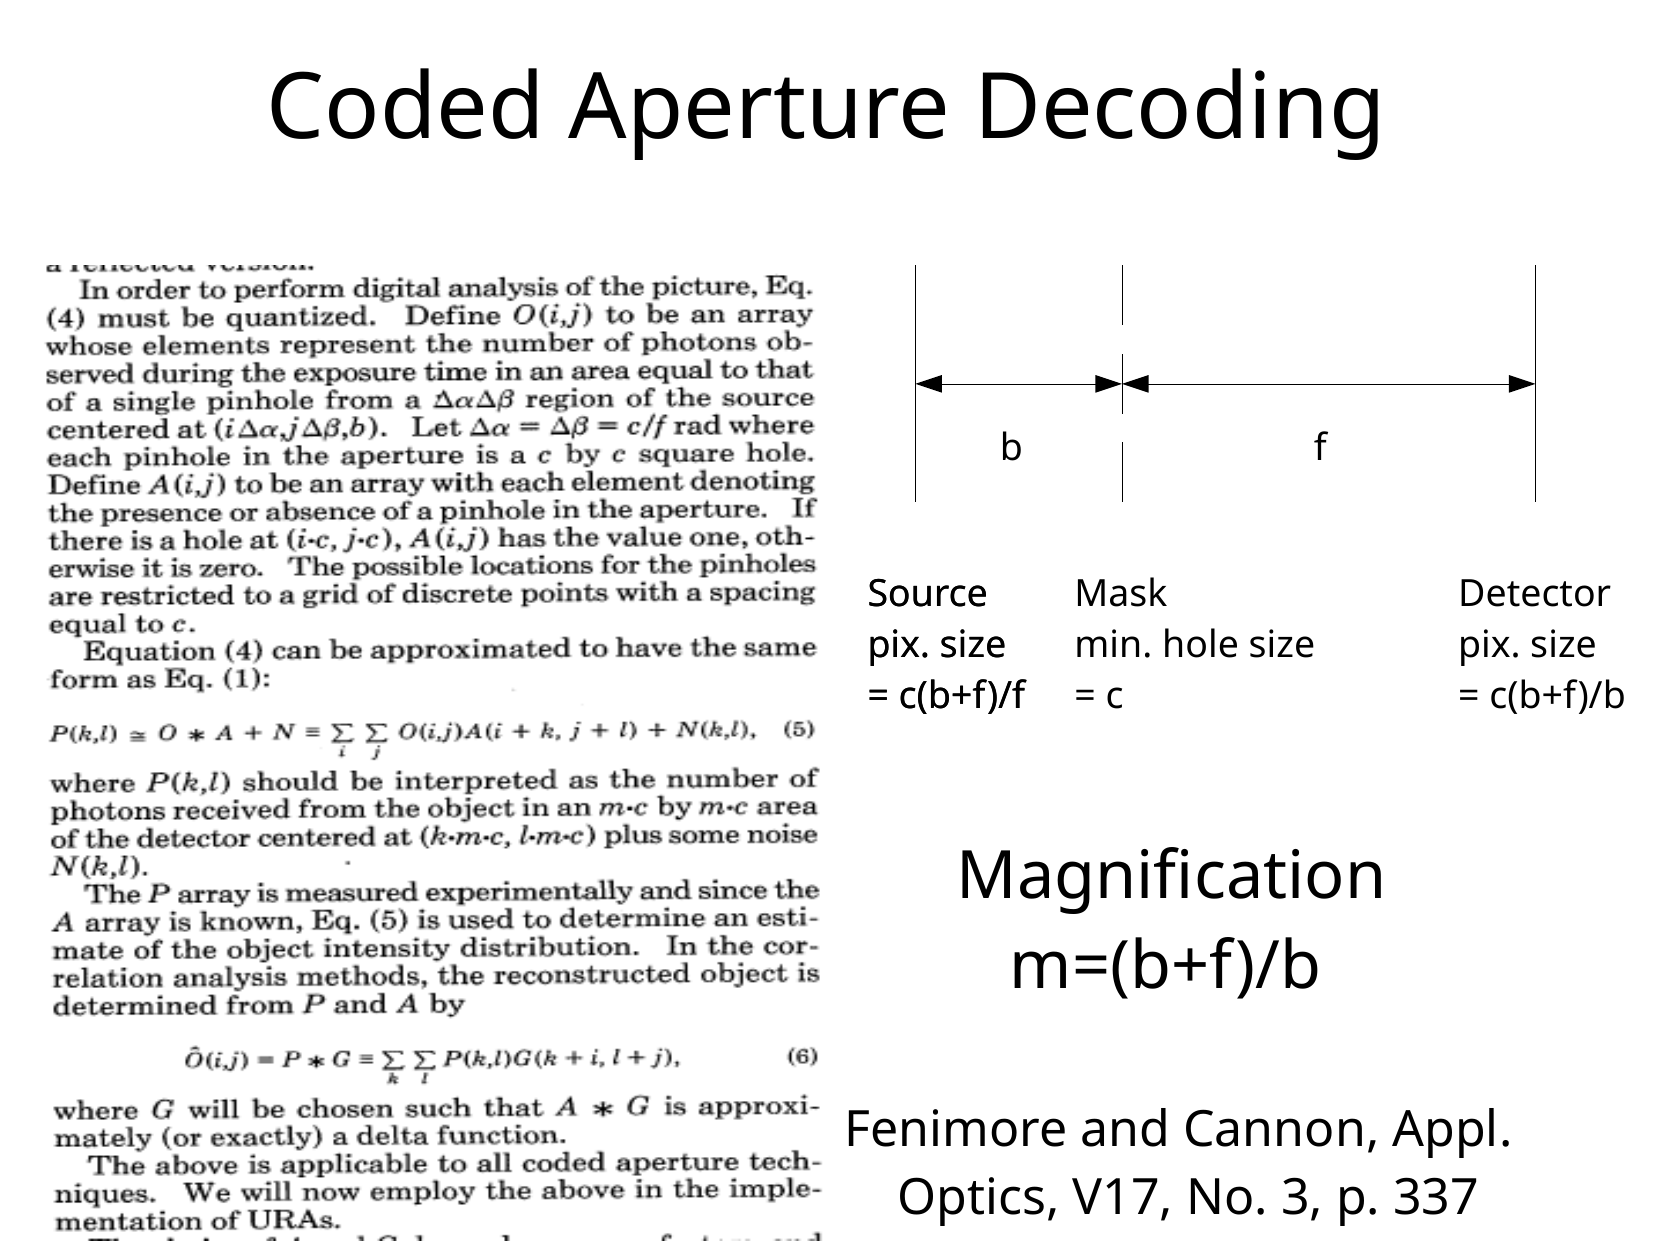

# Coded Aperture Decoding
b
f
Source
pix. size
= c(b+f)/f
Mask
min. hole size
= c
Detector
pix. size
= c(b+f)/b
Source
pix. size
= c(b+f)/f
Magnification m=(b+f)/b
Fenimore and Cannon, Appl. Optics, V17, No. 3, p. 337 (1978)